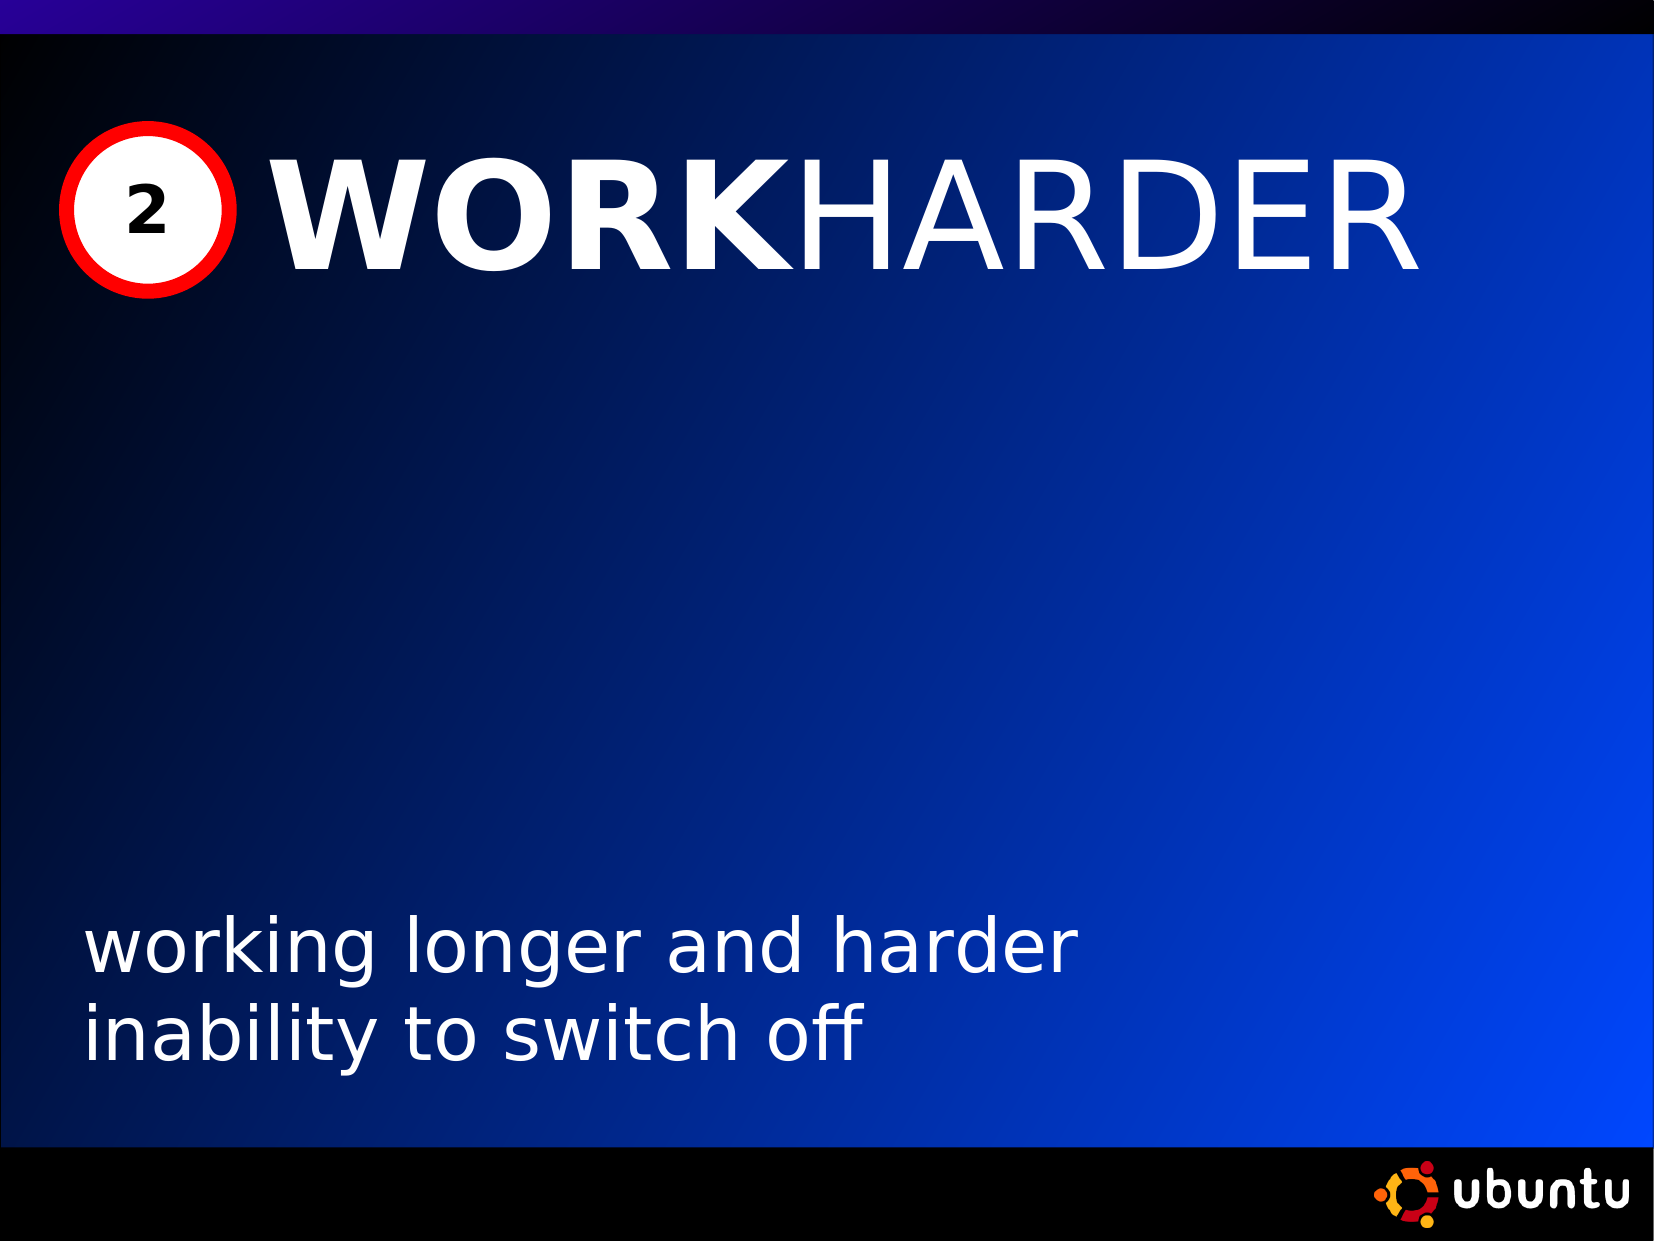

2
WORKHARDER
working longer and harder
inability to switch off